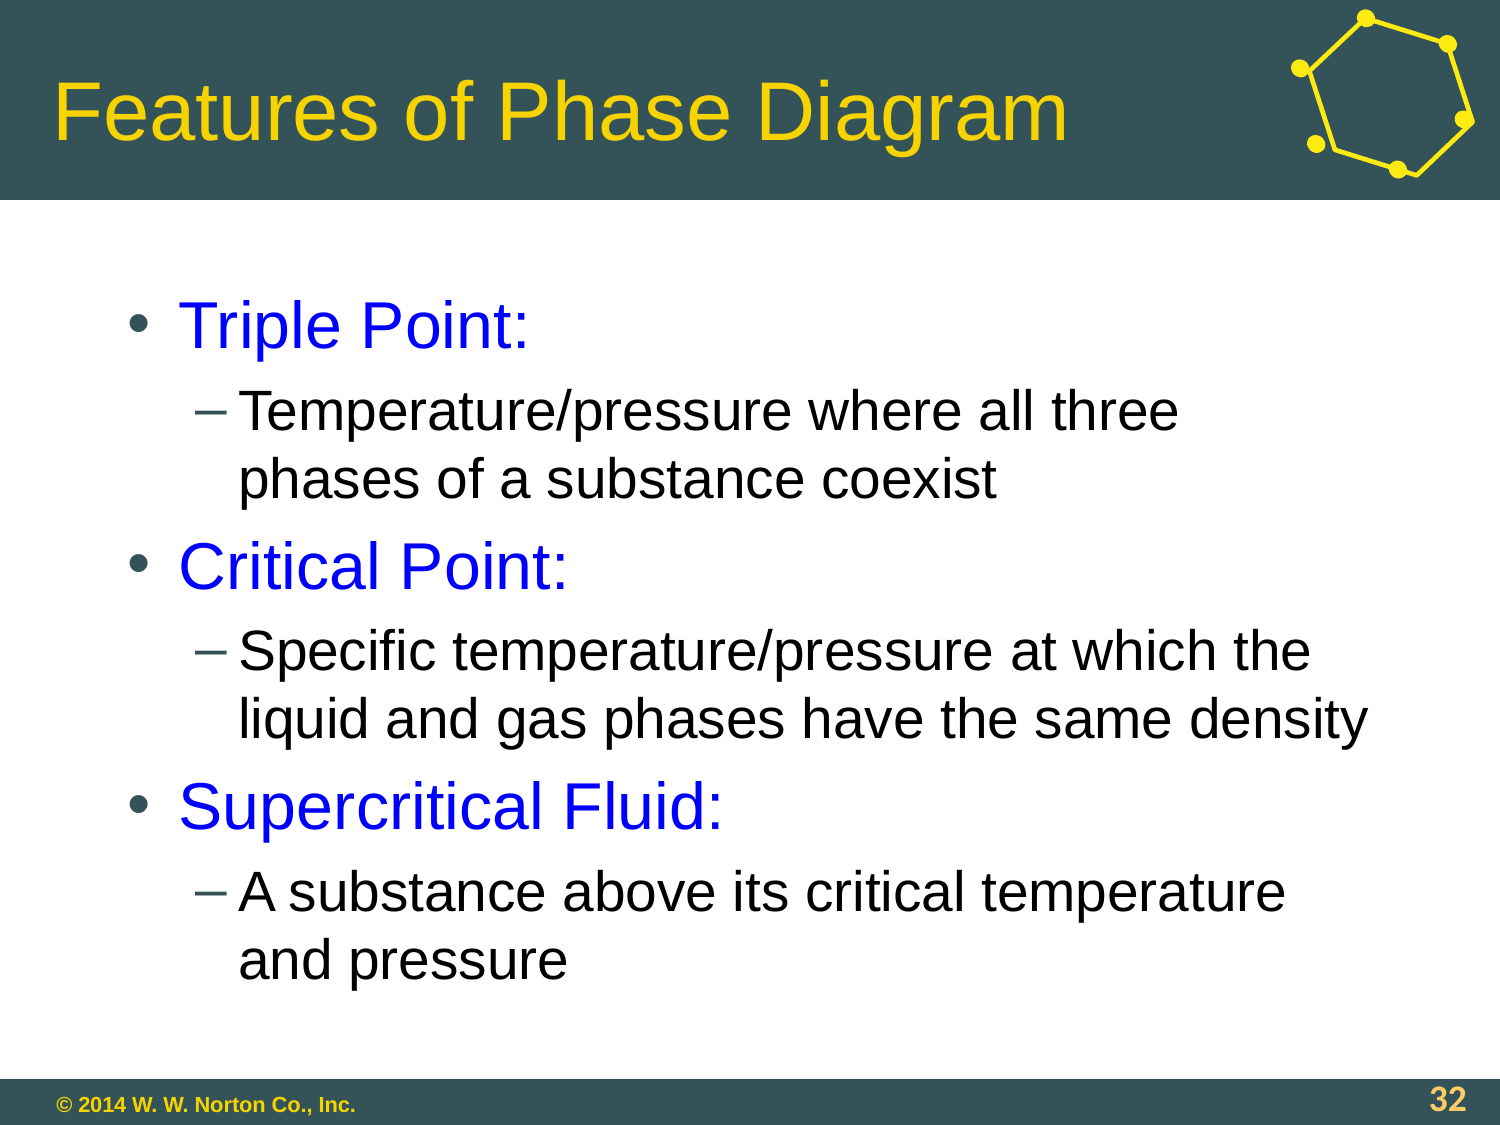

Features of Phase Diagram
# Triple Point:
Temperature/pressure where all three phases of a substance coexist
Critical Point:
Specific temperature/pressure at which the liquid and gas phases have the same density
Supercritical Fluid:
A substance above its critical temperature and pressure